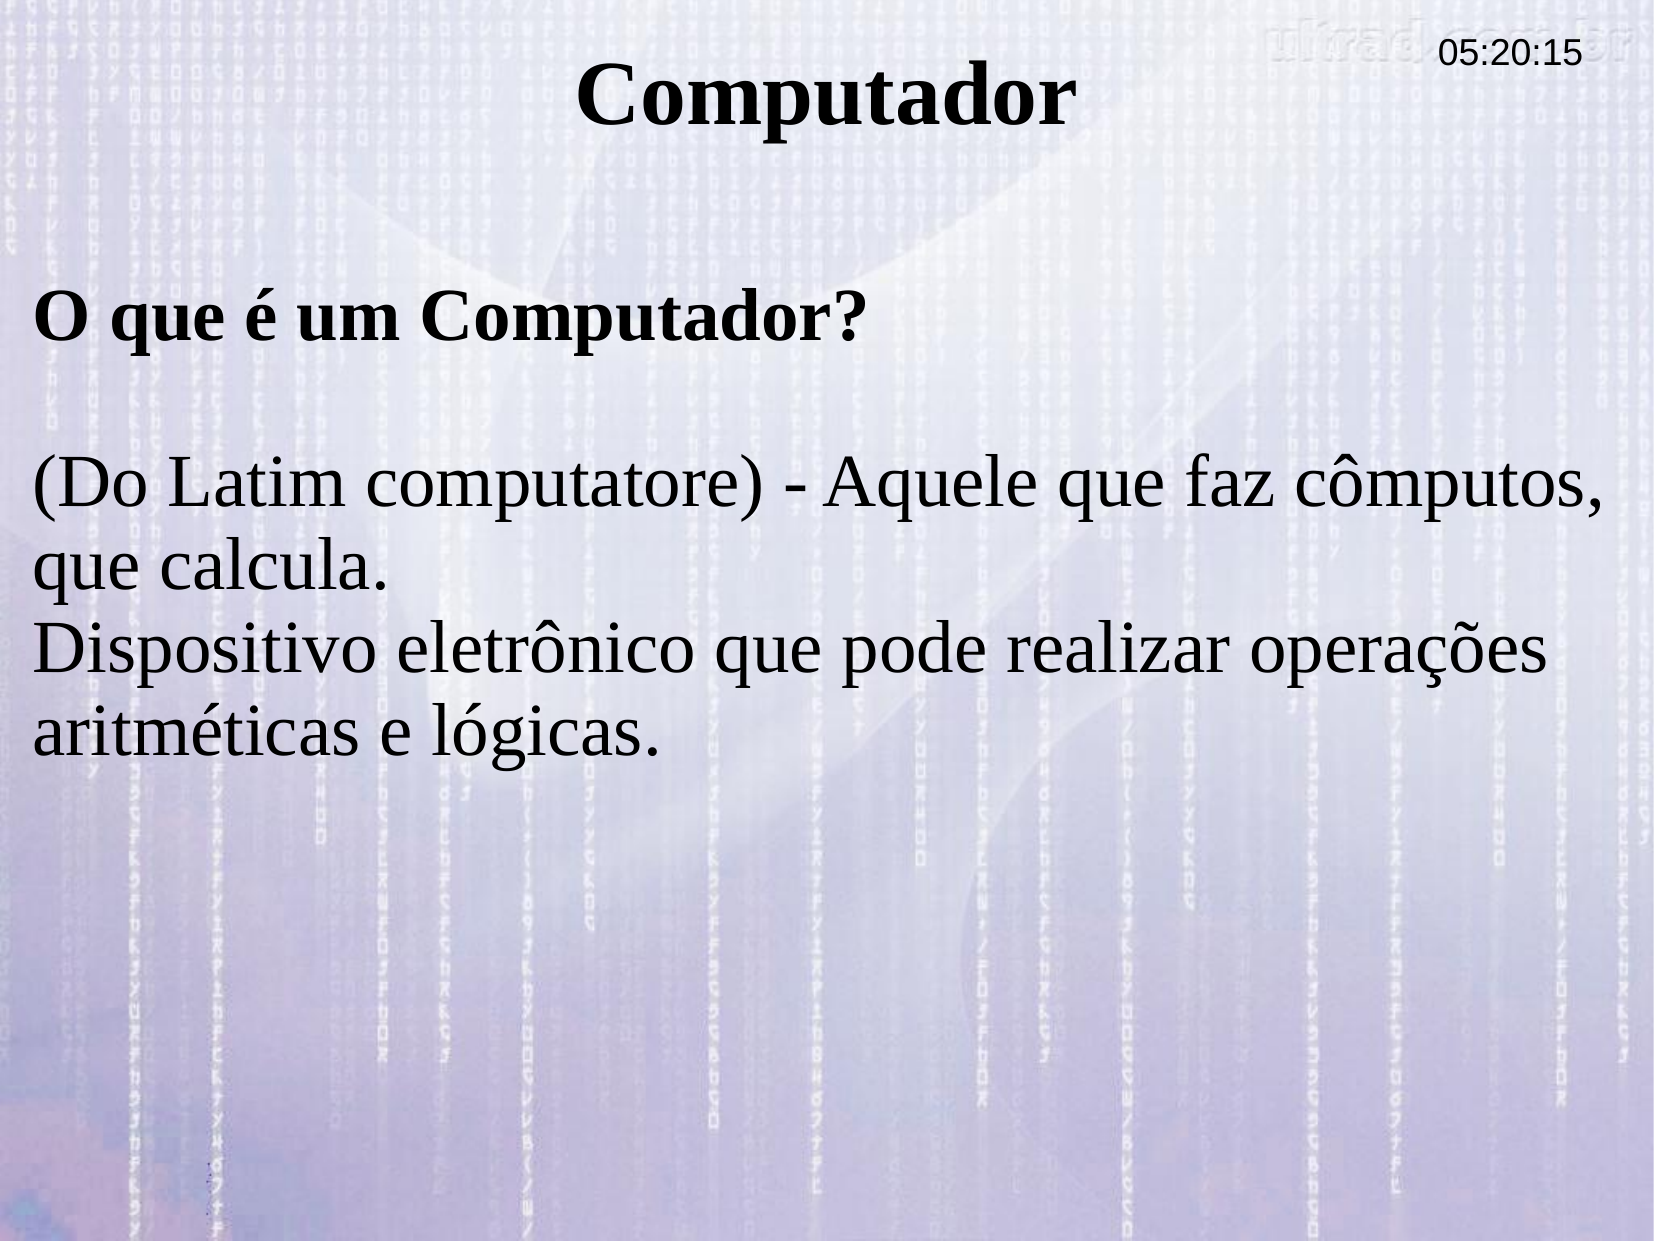

01:59:08
Computador
O que é um Computador?
(Do Latim computatore) - Aquele que faz cômputos, que calcula.
Dispositivo eletrônico que pode realizar operações aritméticas e lógicas.